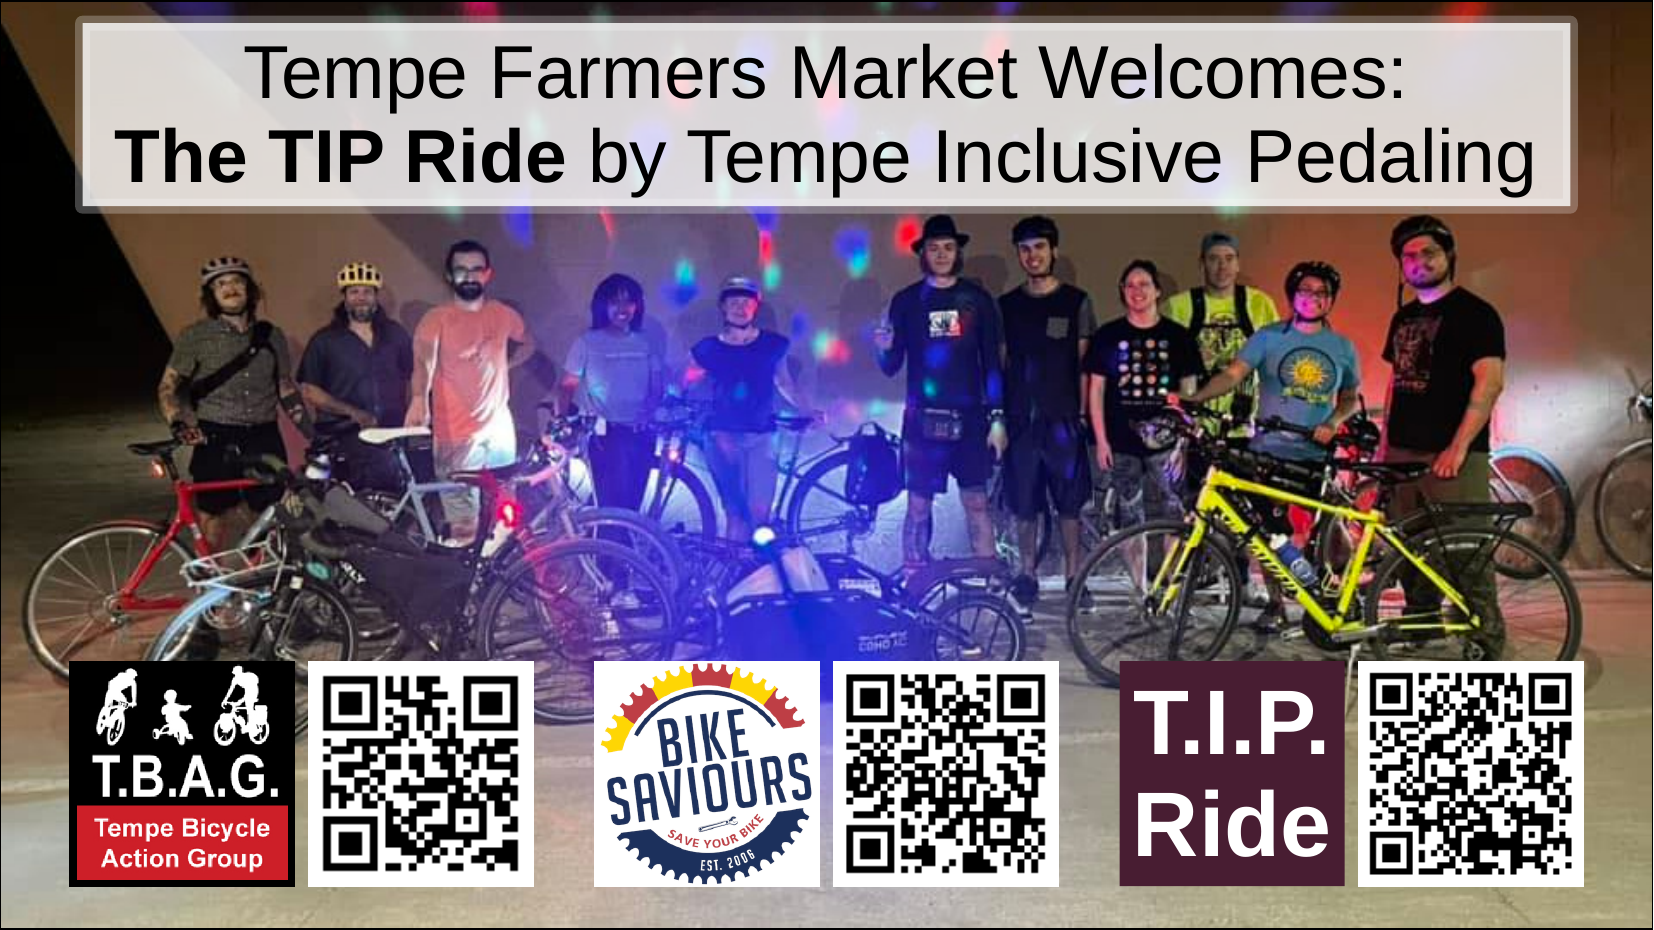

# Tempe Farmers Market Welcomes: The TIP Ride by Tempe Inclusive Pedaling
T.I.P.
Ride